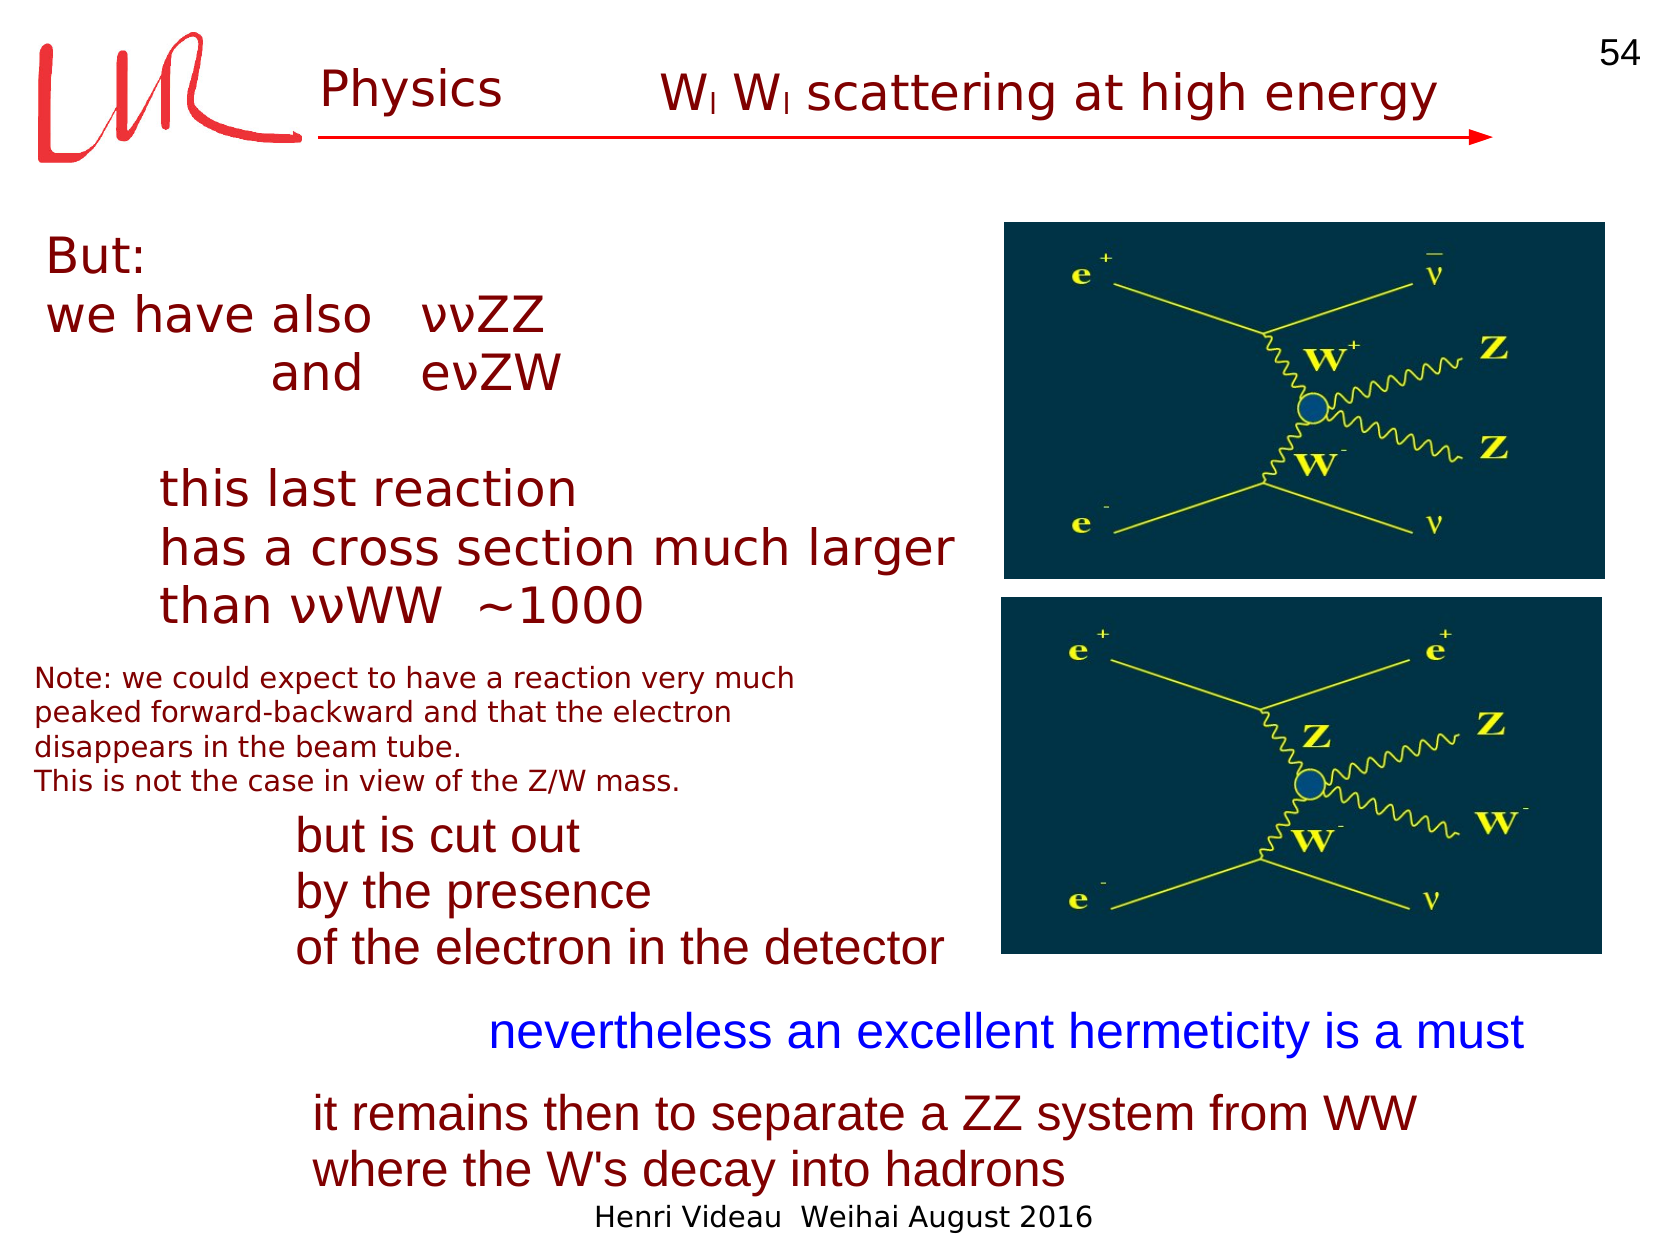

Wl Wl scattering at high energy
But:
we have also 	ννZZ
			and	eνZW
this last reaction
has a cross section much larger
than ννWW ~1000
Note: we could expect to have a reaction very much
peaked forward-backward and that the electron
disappears in the beam tube.
This is not the case in view of the Z/W mass.
but is cut out
by the presence
of the electron in the detector
nevertheless an excellent hermeticity is a must
it remains then to separate a ZZ system from WW
where the W's decay into hadrons